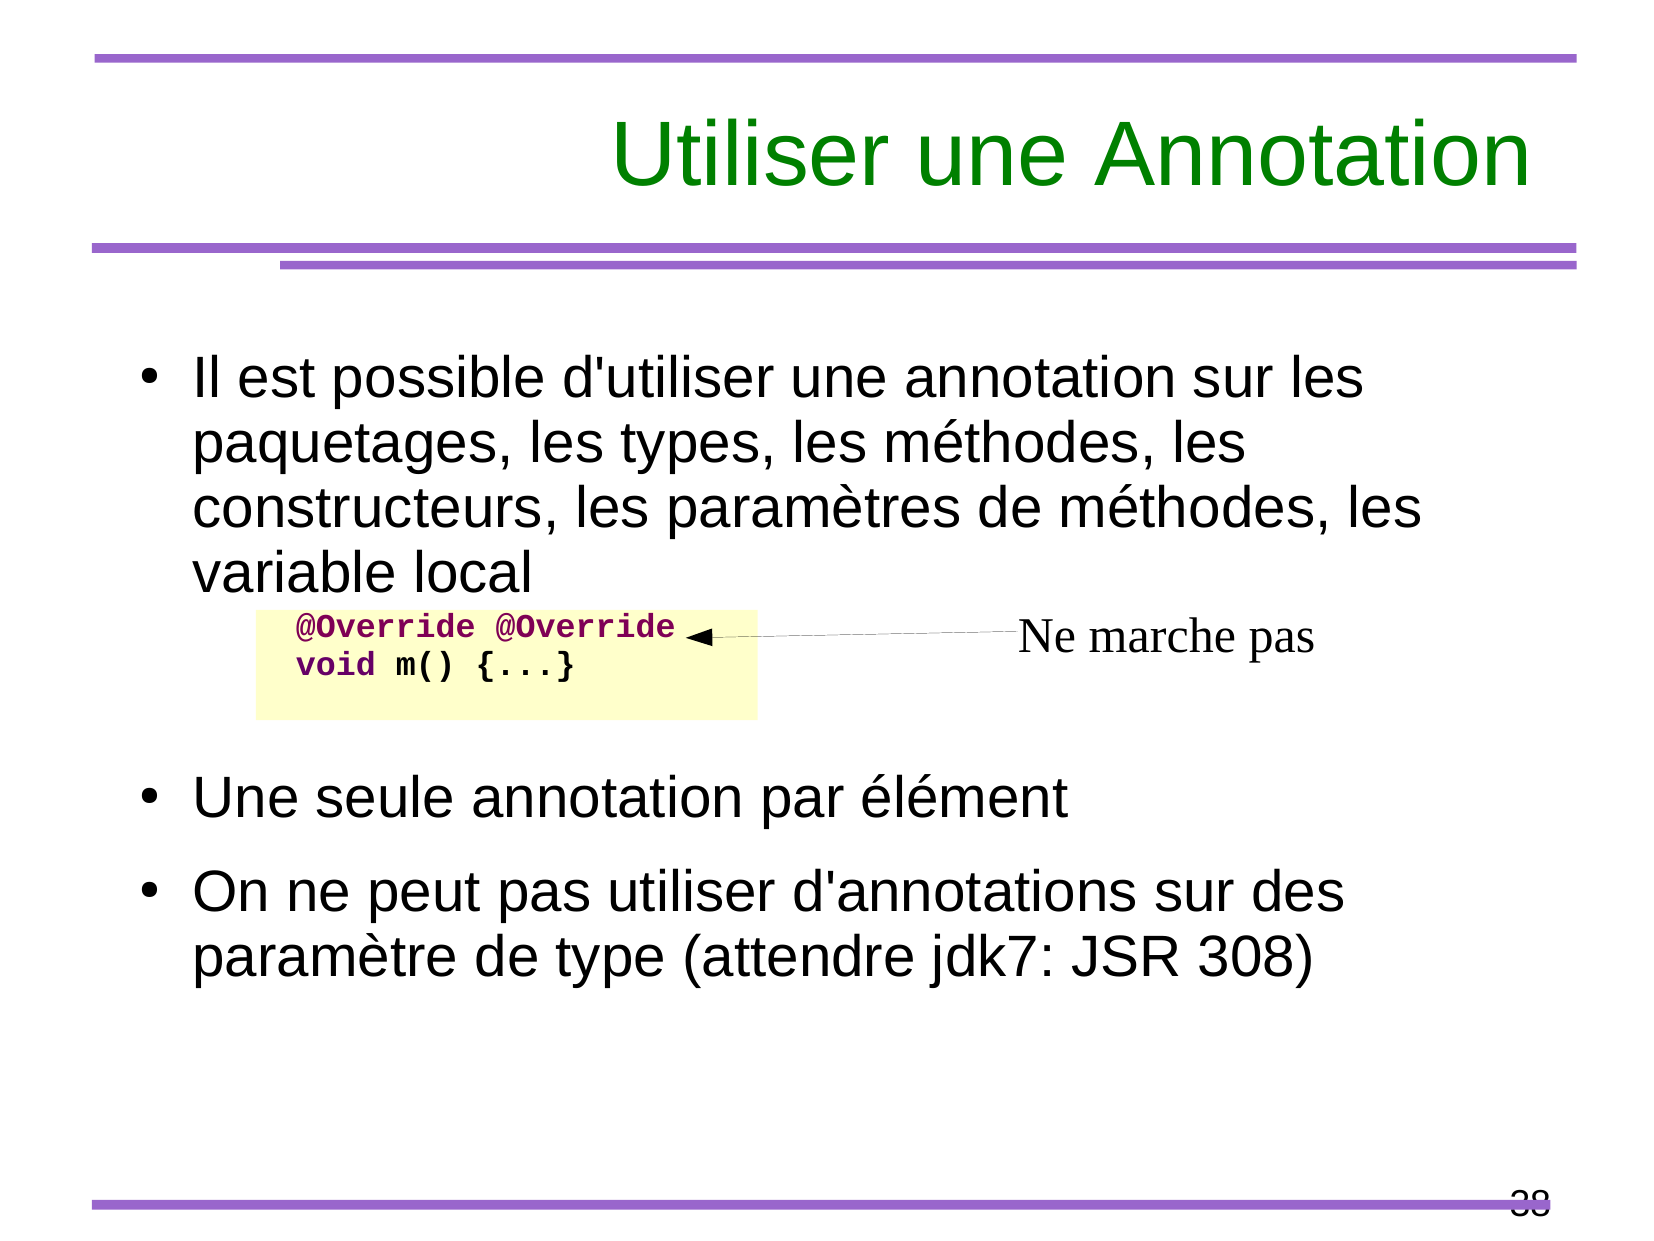

# Utiliser une Annotation
Il est possible d'utiliser une annotation sur les paquetages, les types, les méthodes, les constructeurs, les paramètres de méthodes, les variable local
Une seule annotation par élément
On ne peut pas utiliser d'annotations sur des paramètre de type (attendre jdk7: JSR 308)
Ne marche pas
 @Override @Override
 void m() {...}